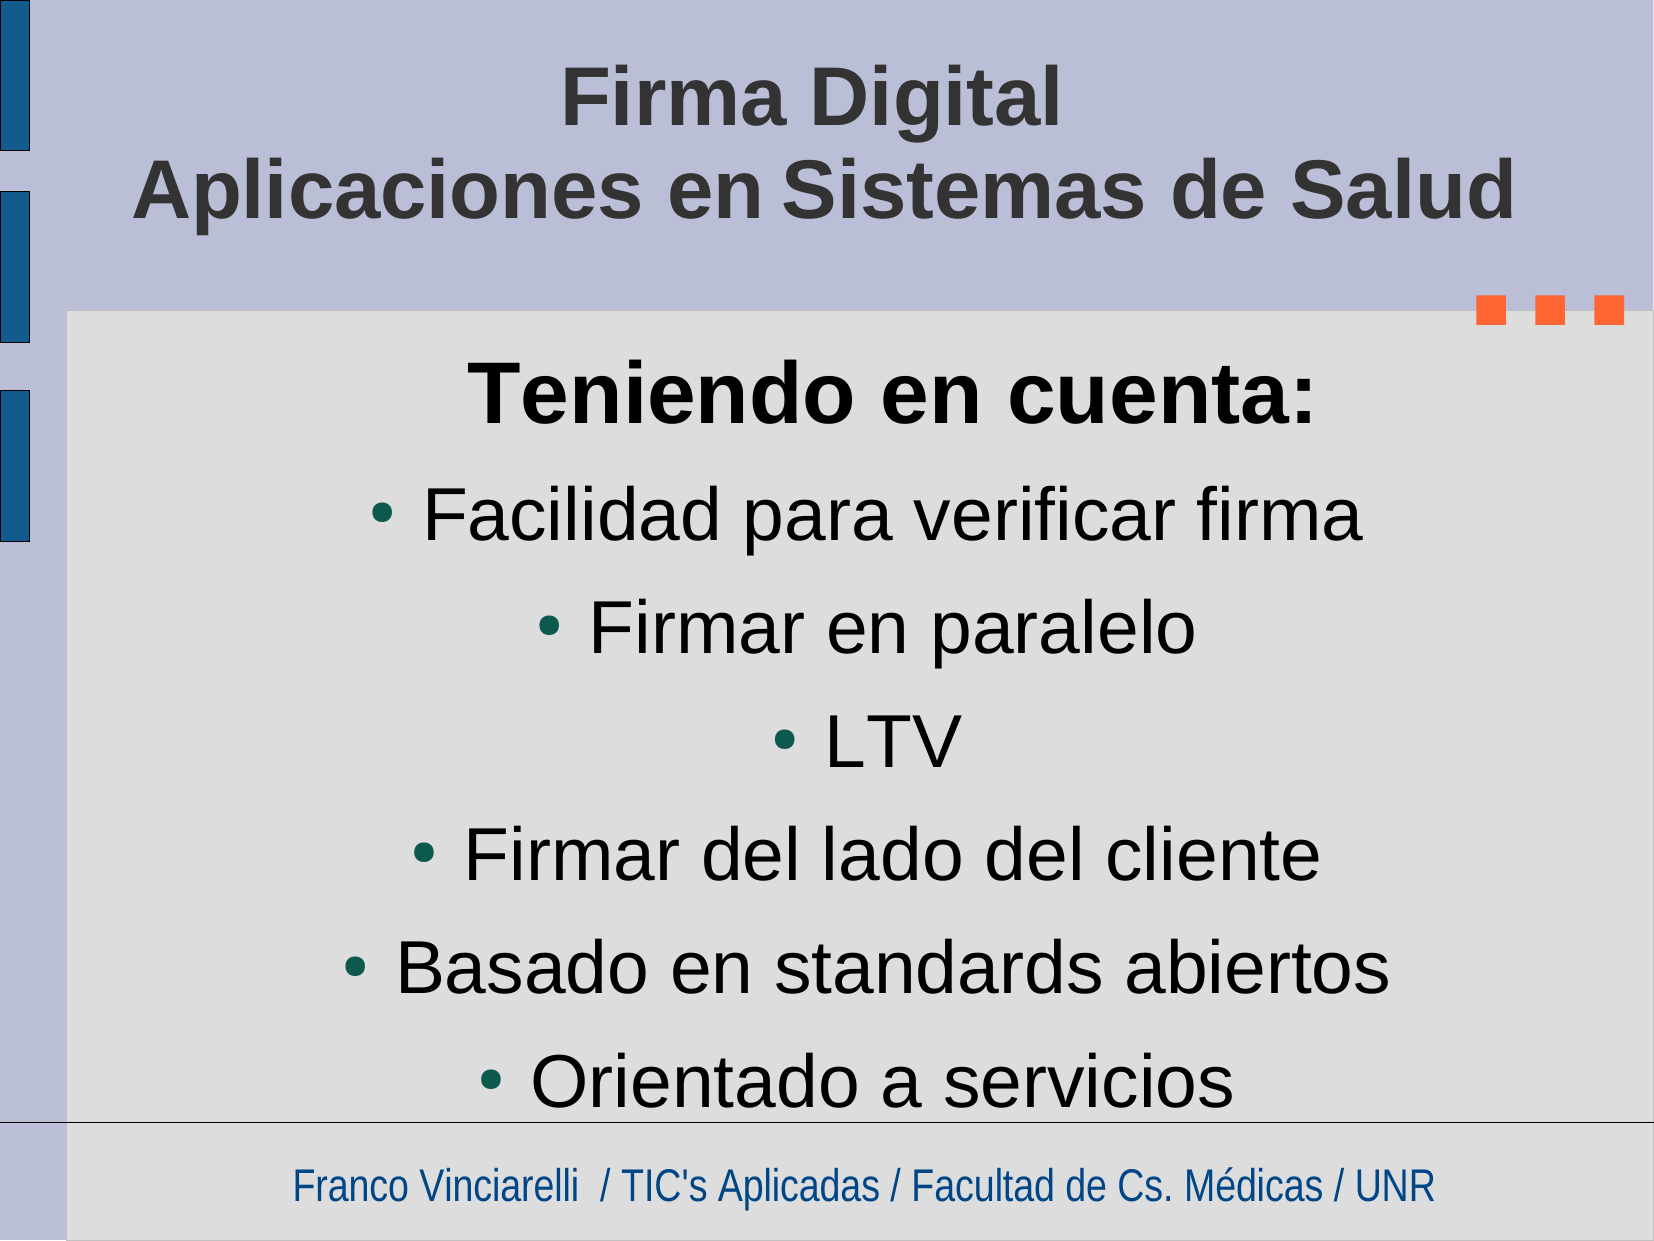

# Firma Digital Aplicaciones en Sistemas de Salud
Teniendo en cuenta:
Facilidad para verificar firma
Firmar en paralelo
LTV
Firmar del lado del cliente
Basado en standards abiertos
Orientado a servicios
Franco Vinciarelli / TIC's Aplicadas / Facultad de Cs. Médicas / UNR